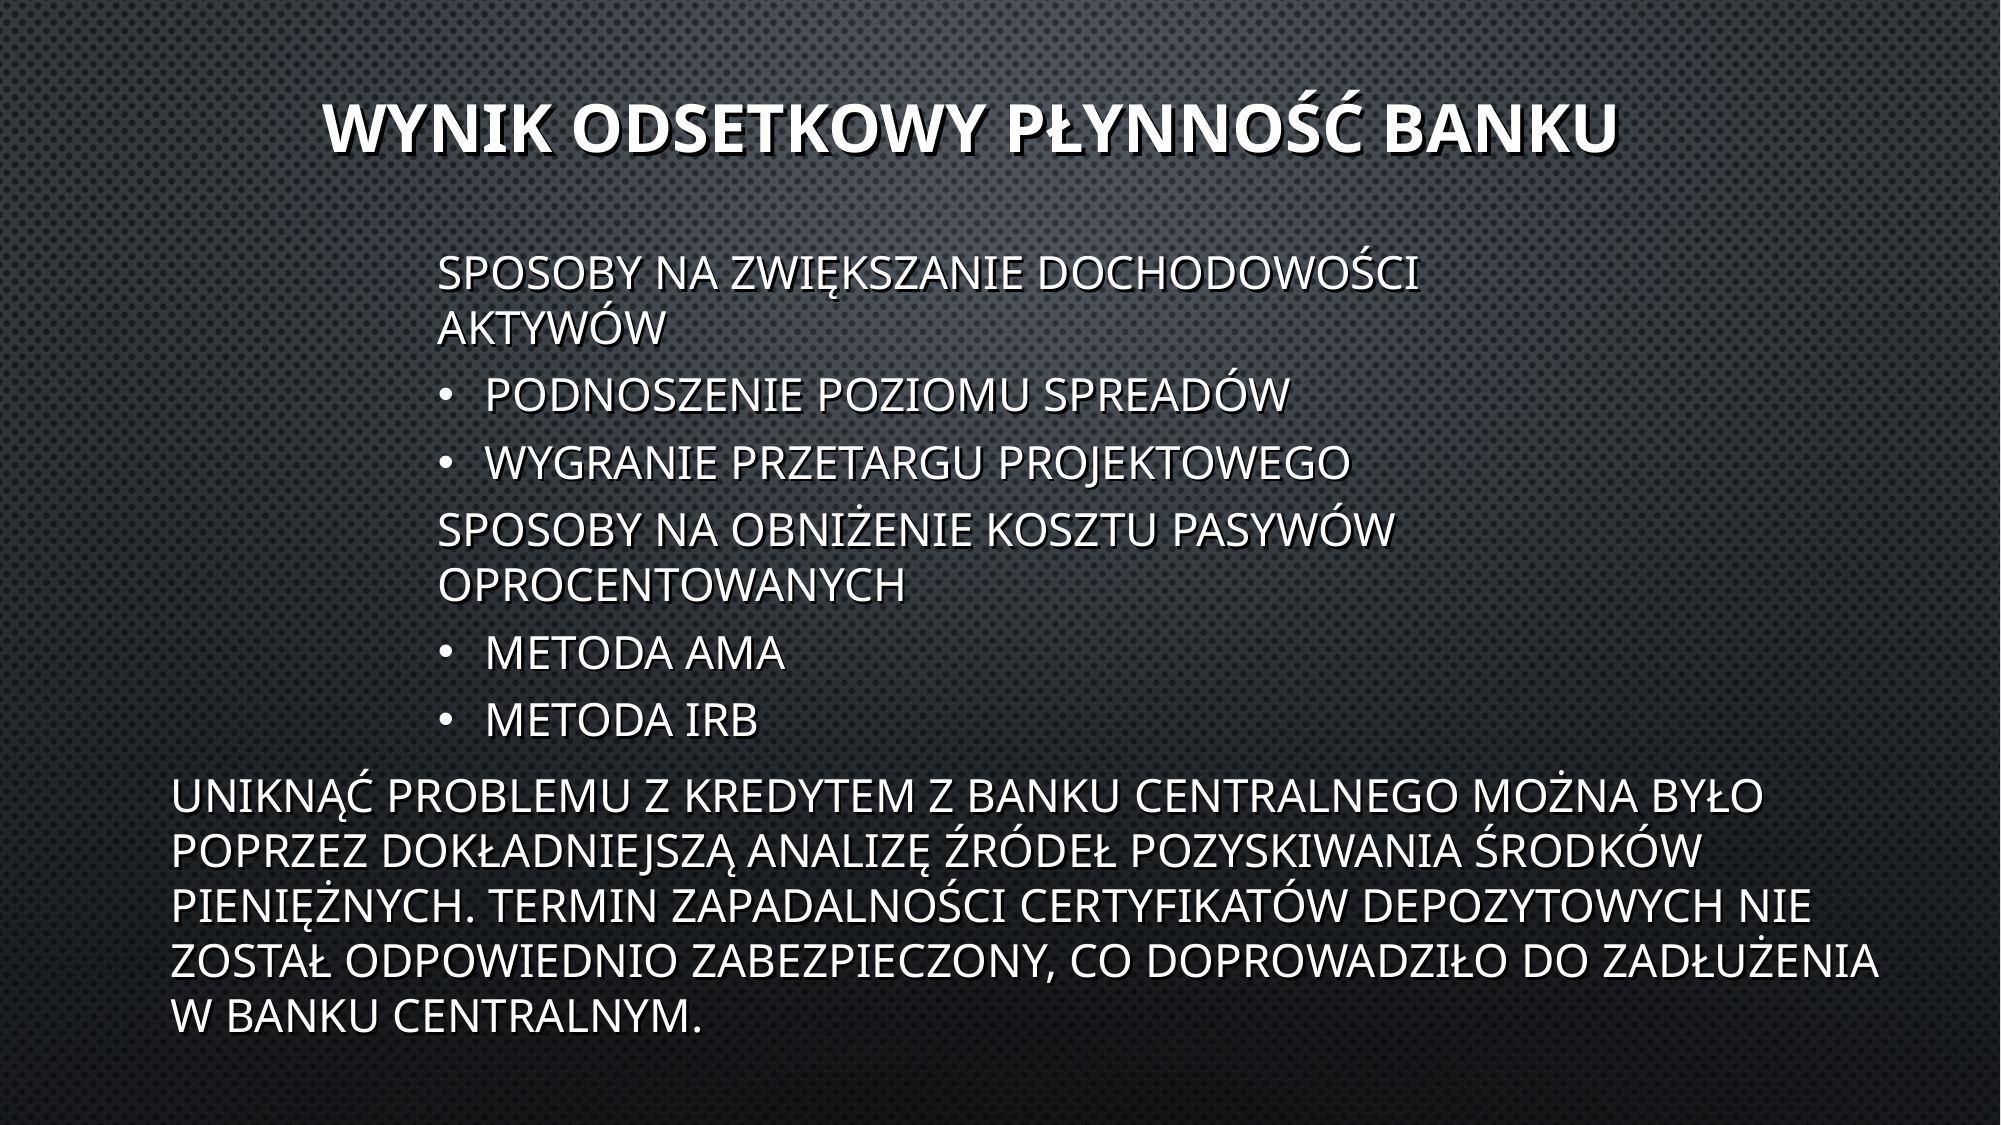

# Wynik odsetkowy Płynność banku
Sposoby na zwiększanie dochodowości aktywów
Podnoszenie poziomu spreadów
Wygranie przetargu projektowego
Sposoby na obniżenie kosztu pasywów oprocentowanych
Metoda AMA
Metoda IRB
Uniknąć problemu z kredytem z banku centralnego można było poprzez dokładniejszą analizę źródeł pozyskiwania środków pieniężnych. Termin zapadalności certyfikatów depozytowych nie został odpowiednio zabezpieczony, co doprowadziło do zadłużenia w banku centralnym.